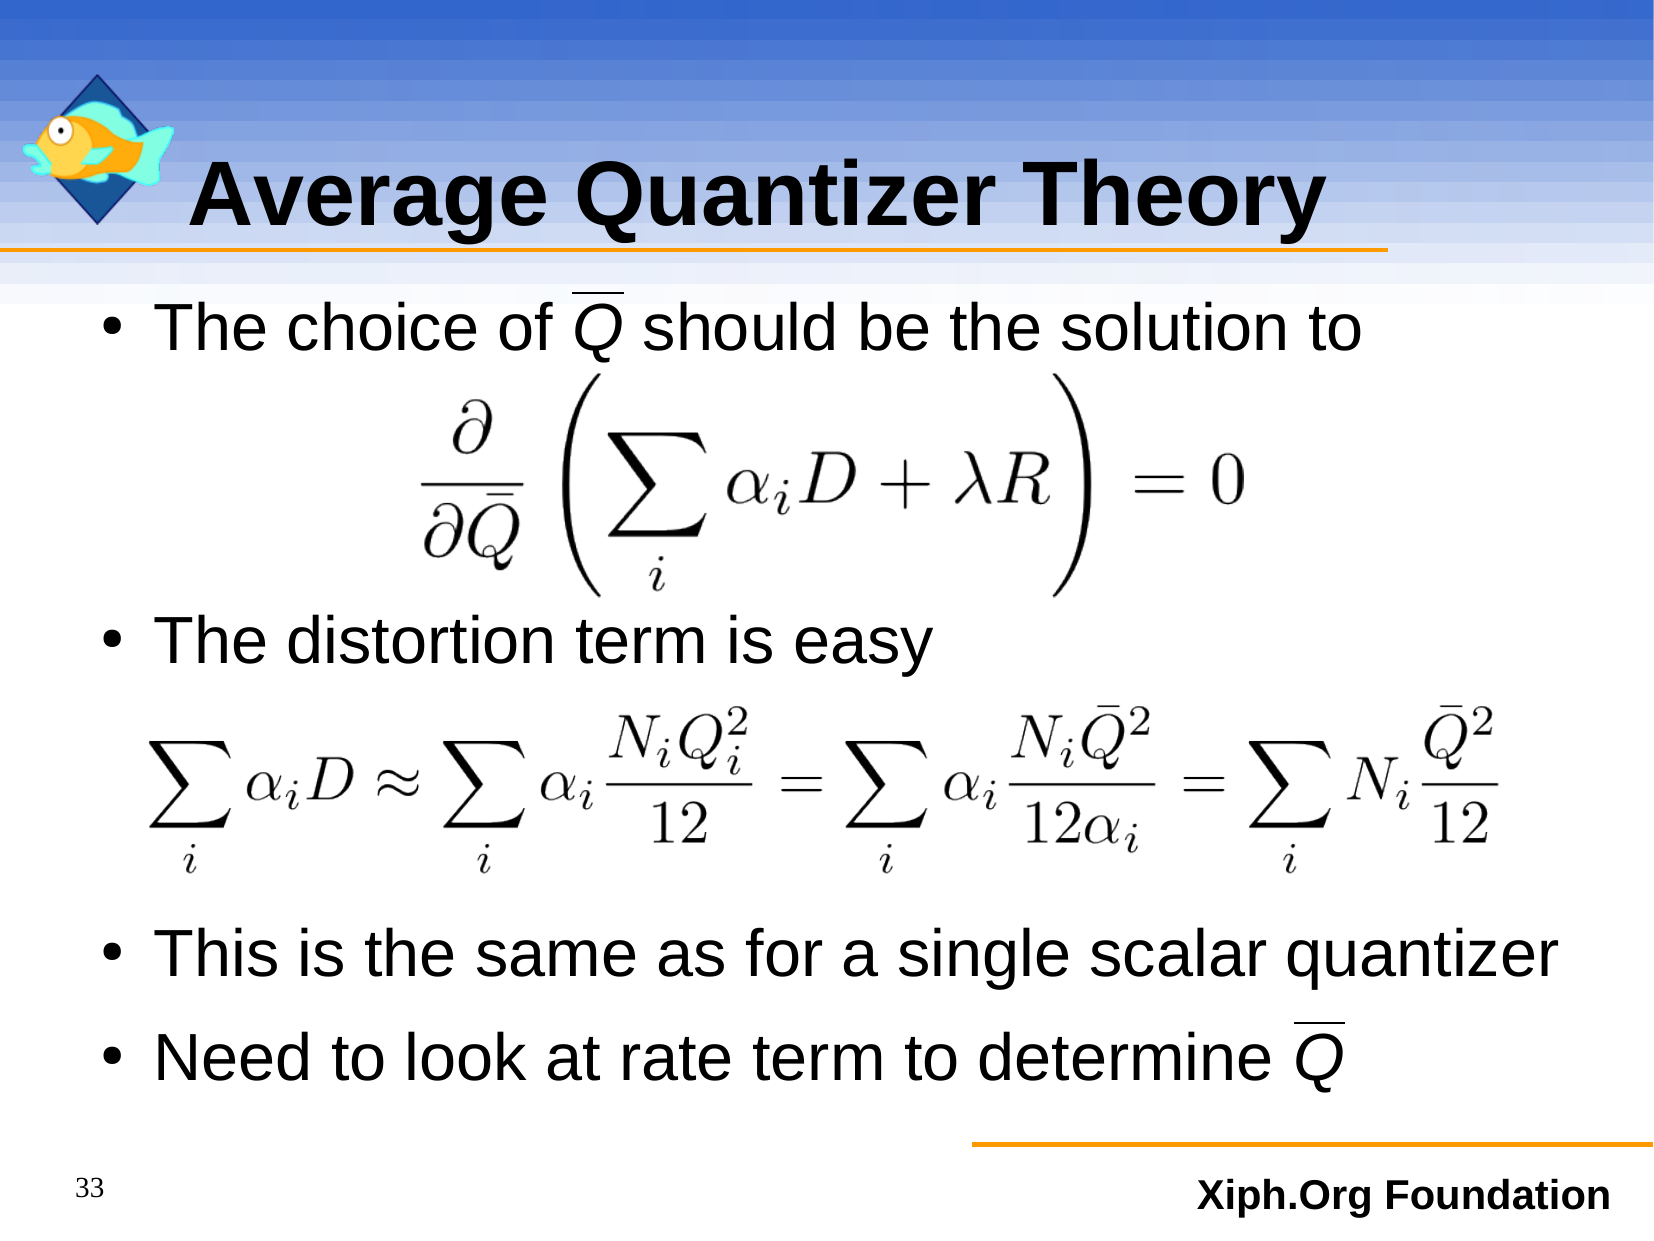

# Average Quantizer Theory
The choice of Q should be the solution to
The distortion term is easy
This is the same as for a single scalar quantizer
Need to look at rate term to determine Q
33